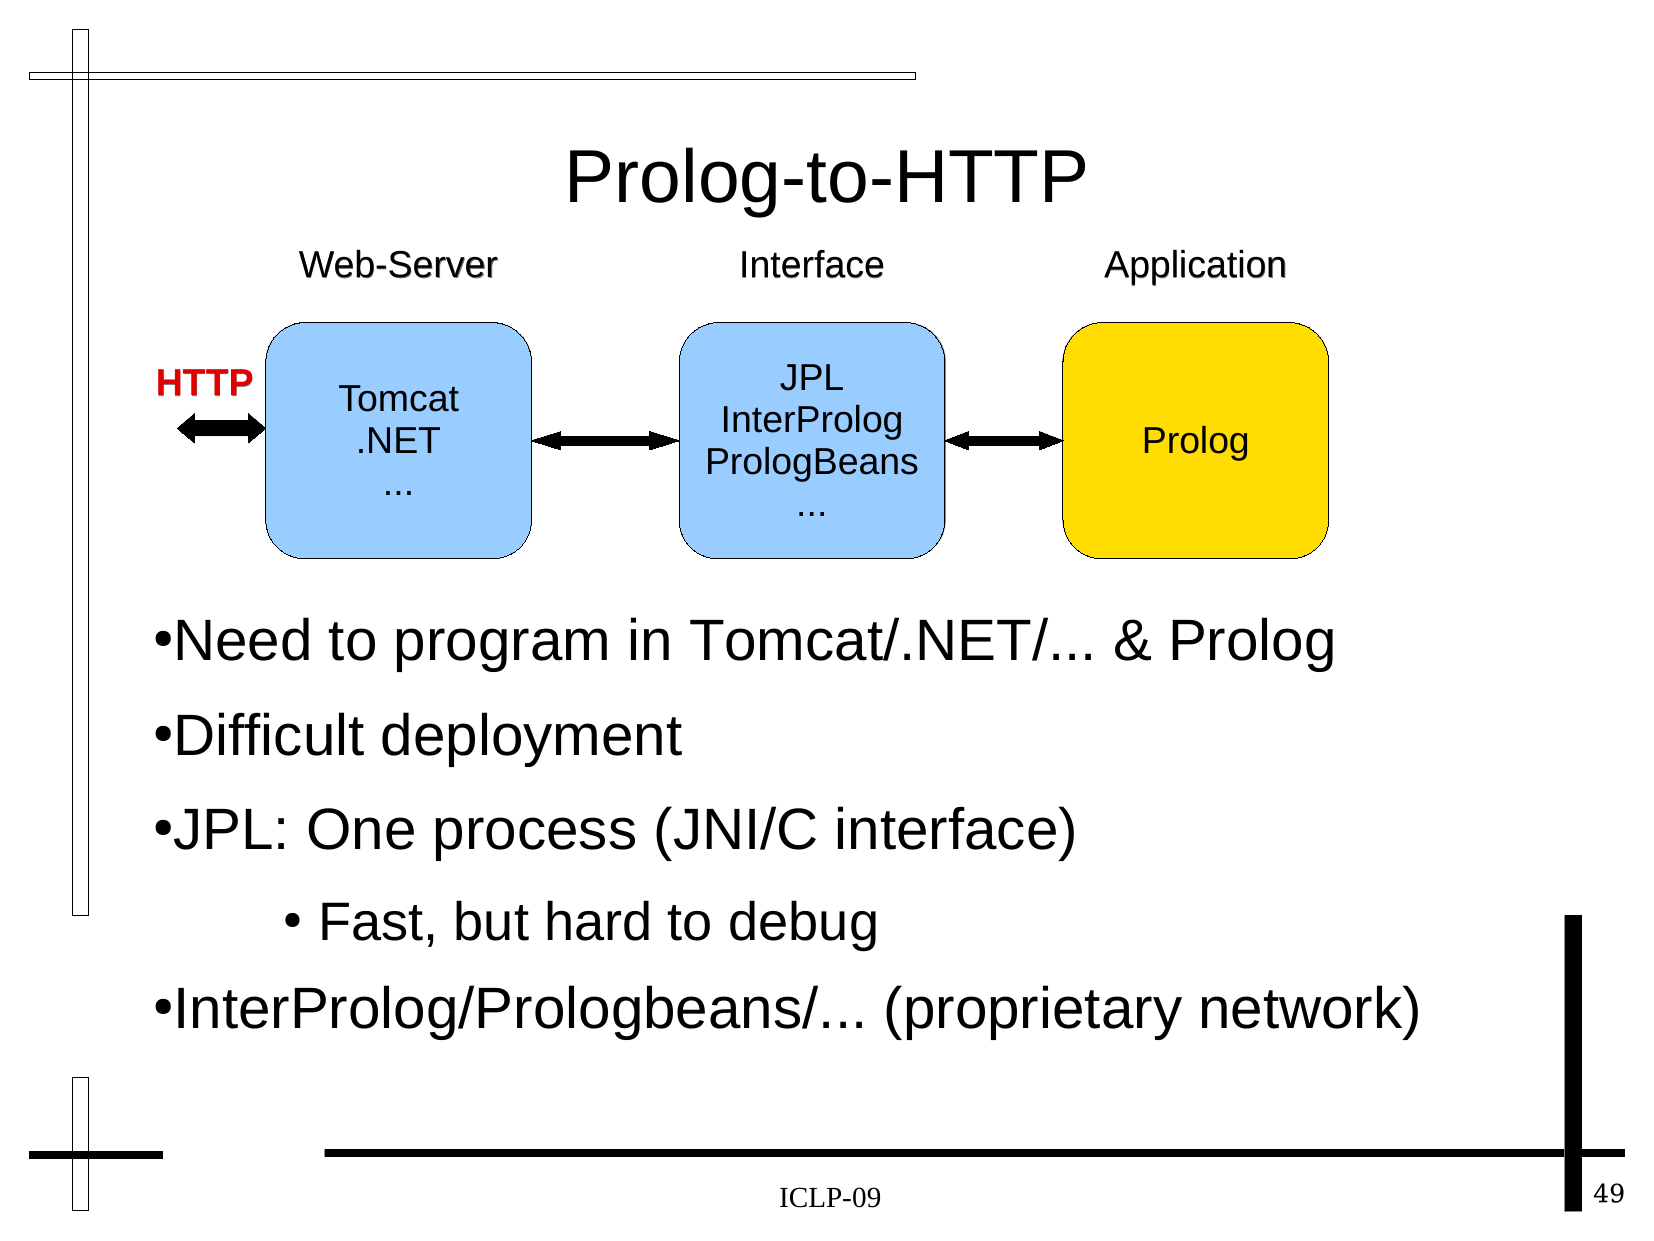

# Prolog-to-HTTP
Web-Server
Interface
Application
Tomcat
.NET
...
JPL
InterProlog
PrologBeans
...
Prolog
HTTP
Need to program in Tomcat/.NET/... & Prolog
Difficult deployment
JPL: One process (JNI/C interface)
Fast, but hard to debug
InterProlog/Prologbeans/... (proprietary network)